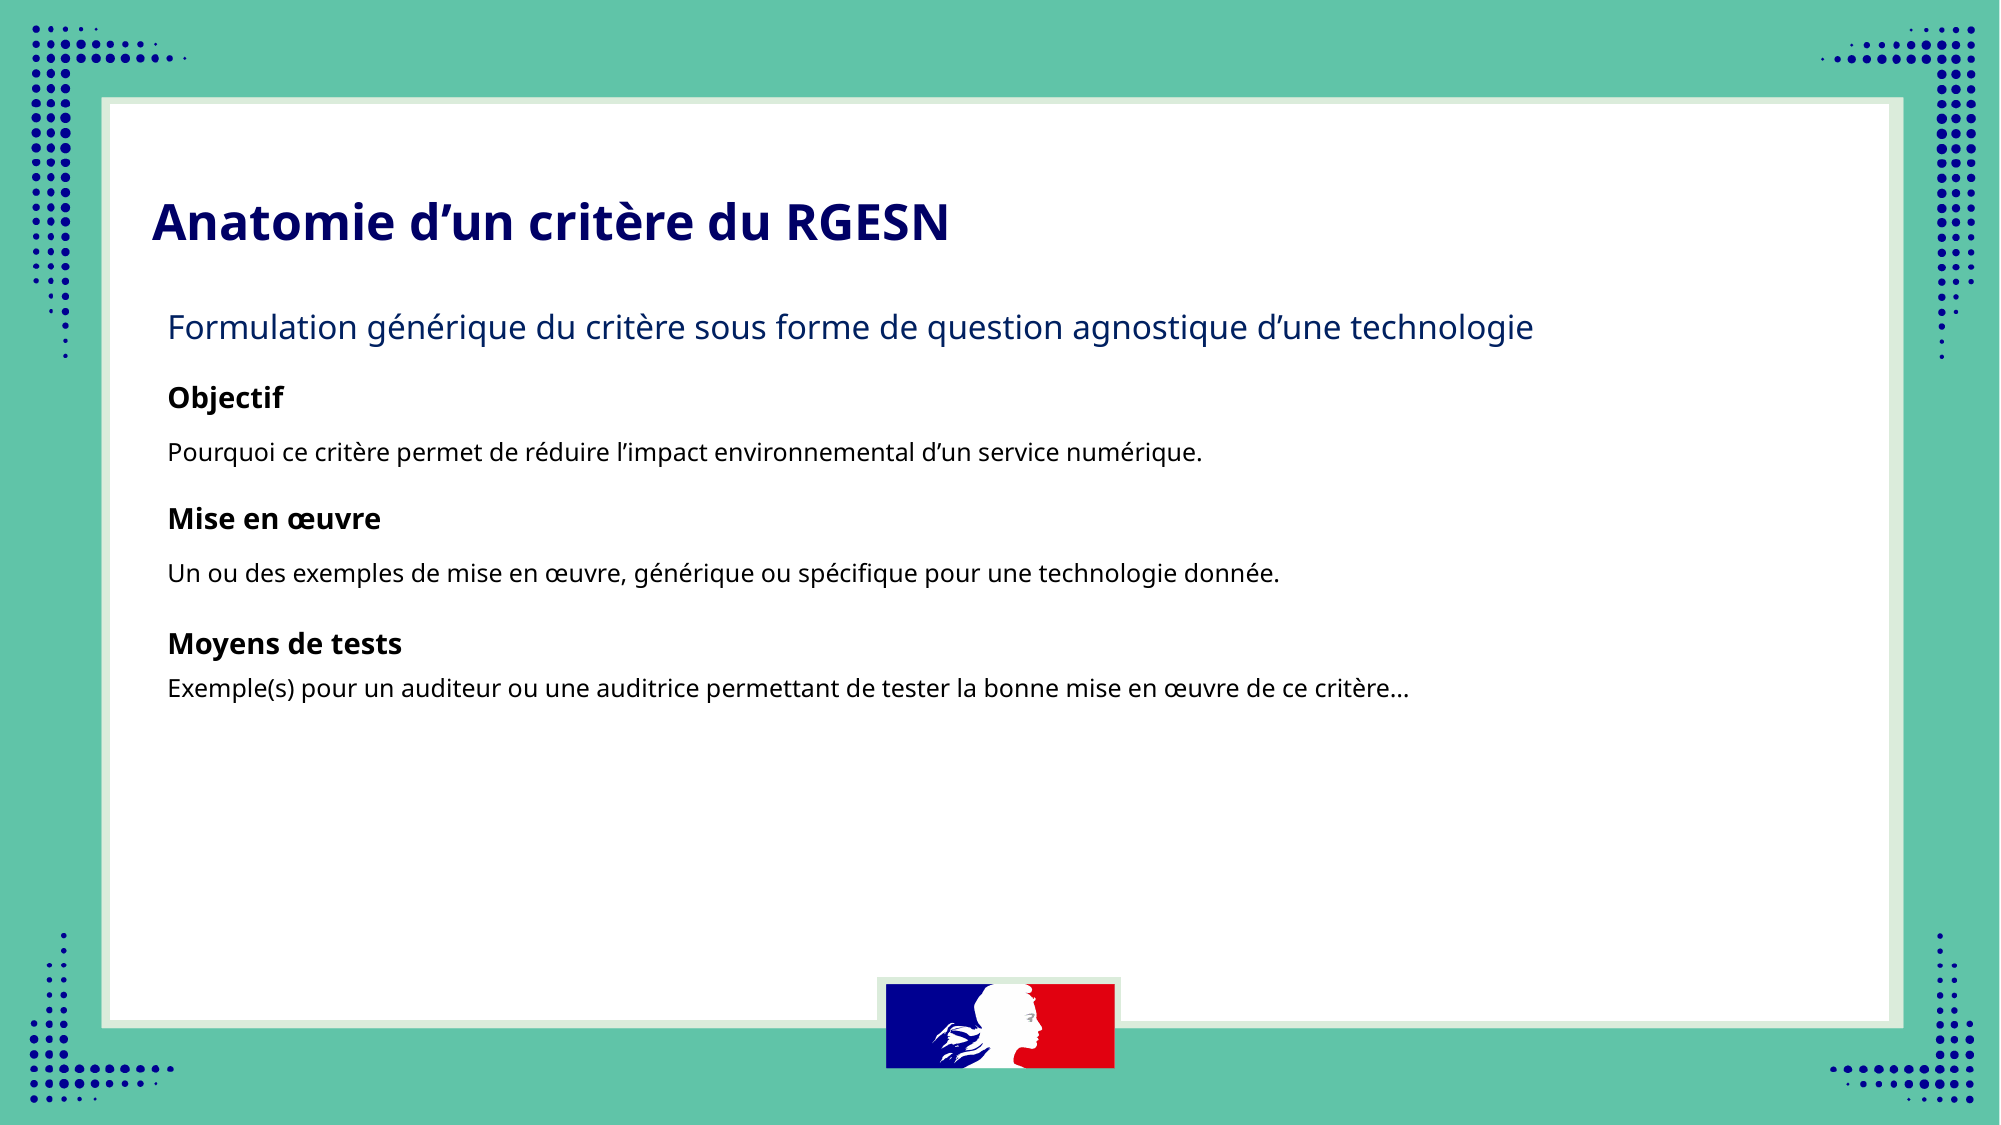

# Anatomie d’un critère du RGESN
Formulation générique du critère sous forme de question agnostique d’une technologie
Objectif
Pourquoi ce critère permet de réduire l’impact environnemental d’un service numérique.
Mise en œuvre
Un ou des exemples de mise en œuvre, générique ou spécifique pour une technologie donnée.
Moyens de tests
Exemple(s) pour un auditeur ou une auditrice permettant de tester la bonne mise en œuvre de ce critère…